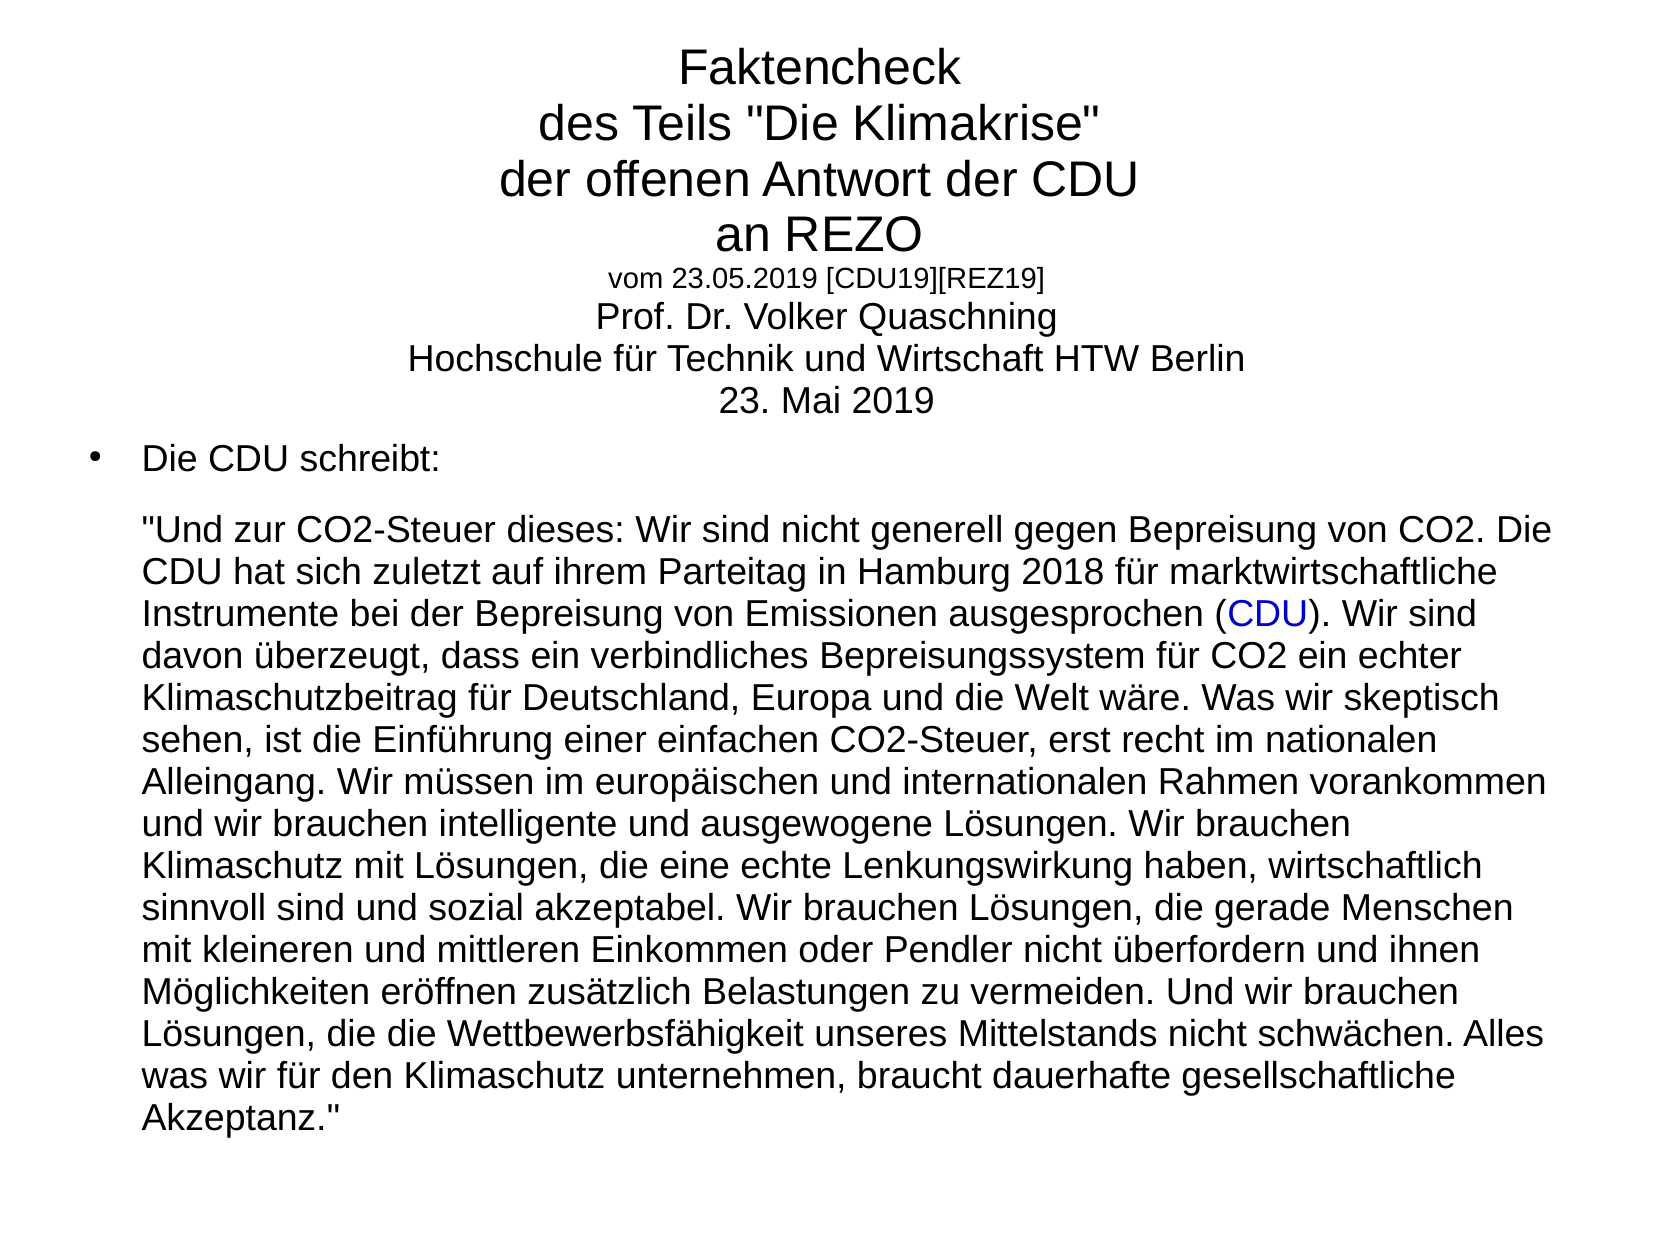

# Faktencheck des Teils "Die Klimakrise" der offenen Antwort der CDU an REZO vom 23.05.2019 [CDU19][REZ19] Prof. Dr. Volker Quaschning Hochschule für Technik und Wirtschaft HTW Berlin 23. Mai 2019
Die CDU schreibt:
"Und zur CO2-Steuer dieses: Wir sind nicht generell gegen Bepreisung von CO2. Die CDU hat sich zuletzt auf ihrem Parteitag in Hamburg 2018 für marktwirtschaftliche Instrumente bei der Bepreisung von Emissionen ausgesprochen (CDU). Wir sind davon überzeugt, dass ein verbindliches Bepreisungssystem für CO2 ein echter Klimaschutzbeitrag für Deutschland, Europa und die Welt wäre. Was wir skeptisch sehen, ist die Einführung einer einfachen CO2-Steuer, erst recht im nationalen Alleingang. Wir müssen im europäischen und internationalen Rahmen vorankommen und wir brauchen intelligente und ausgewogene Lösungen. Wir brauchen Klimaschutz mit Lösungen, die eine echte Lenkungswirkung haben, wirtschaftlich sinnvoll sind und sozial akzeptabel. Wir brauchen Lösungen, die gerade Menschen mit kleineren und mittleren Einkommen oder Pendler nicht überfordern und ihnen Möglichkeiten eröffnen zusätzlich Belastungen zu vermeiden. Und wir brauchen Lösungen, die die Wettbewerbsfähigkeit unseres Mittelstands nicht schwächen. Alles was wir für den Klimaschutz unternehmen, braucht dauerhafte gesellschaftliche Akzeptanz."